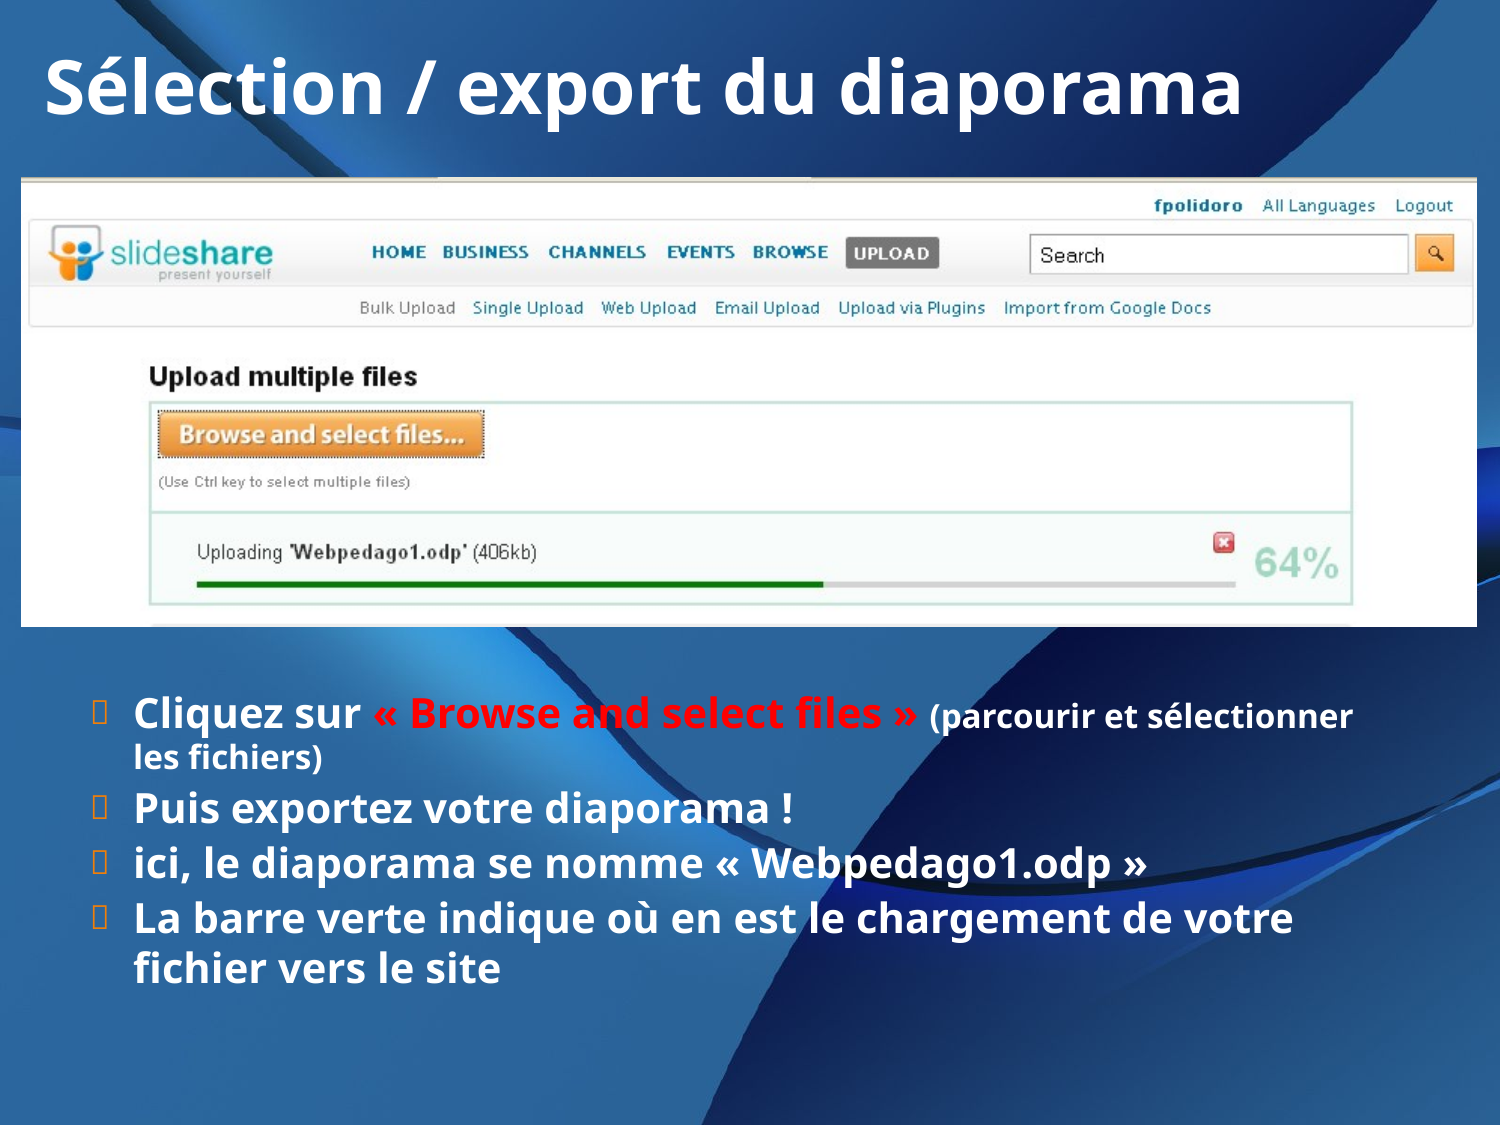

# Sélection / export du diaporama
Cliquez sur « Browse and select files » (parcourir et sélectionner les fichiers)
Puis exportez votre diaporama !
ici, le diaporama se nomme « Webpedago1.odp »
La barre verte indique où en est le chargement de votre fichier vers le site